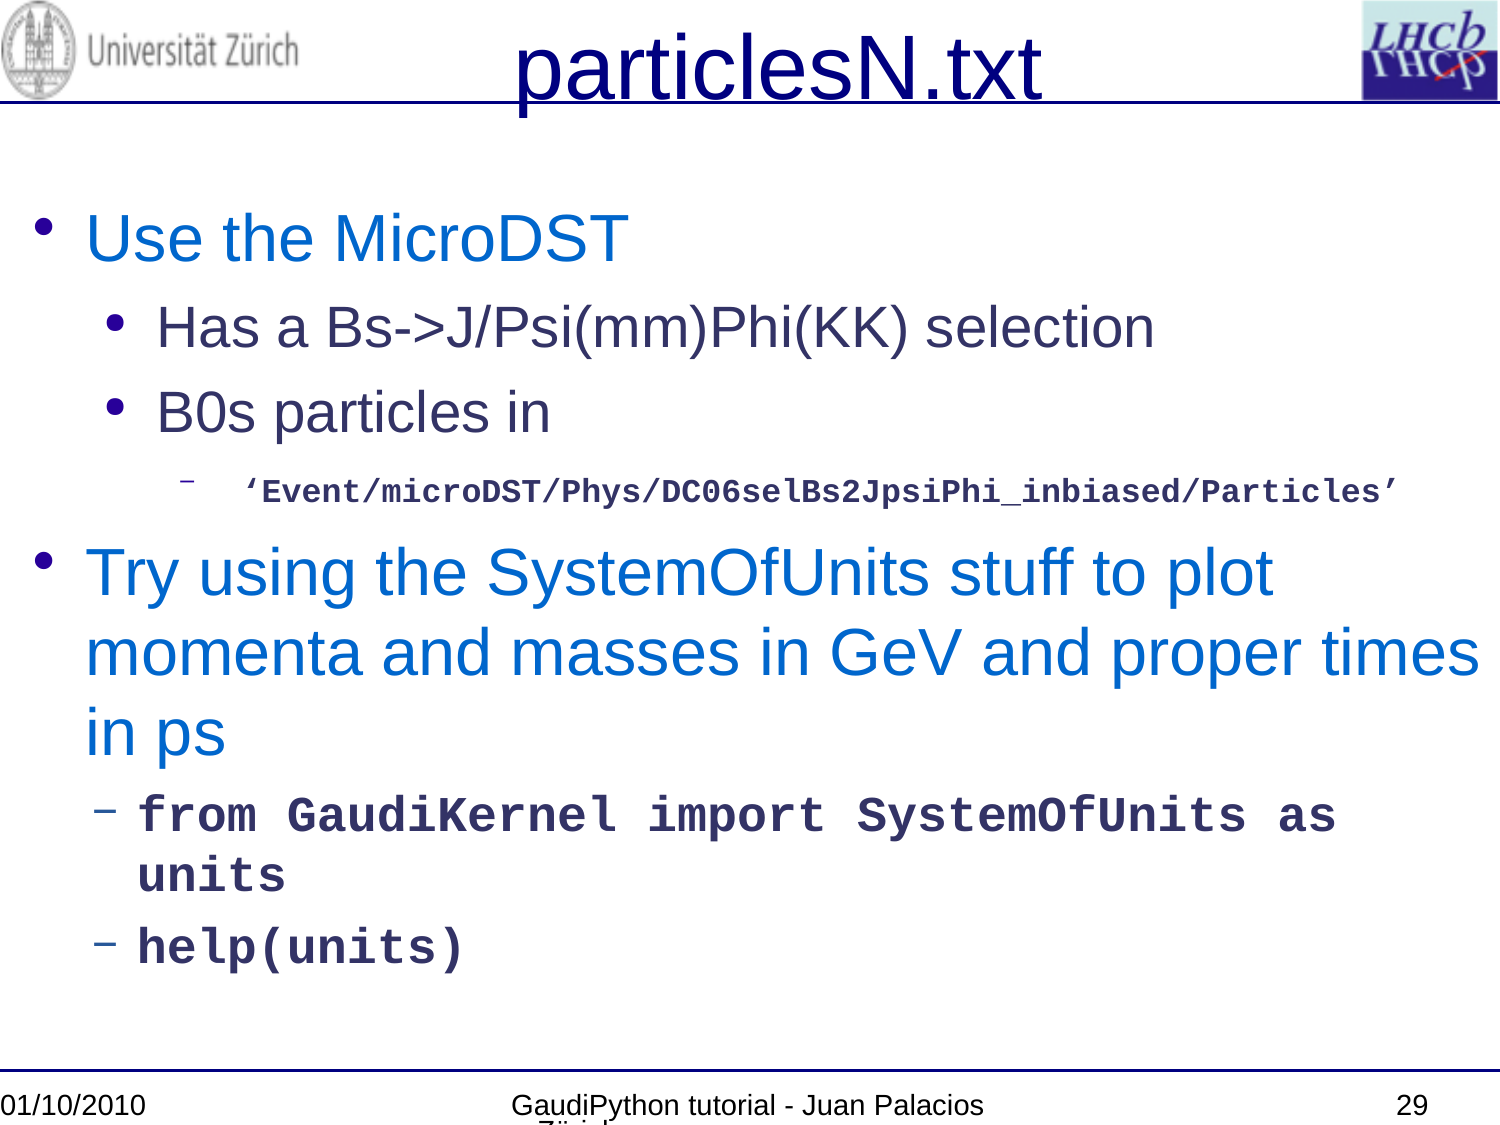

# particlesN.txt
Use the MicroDST
Has a Bs->J/Psi(mm)Phi(KK) selection
B0s particles in
 ‘Event/microDST/Phys/DC06selBs2JpsiPhi_inbiased/Particles’
Try using the SystemOfUnits stuff to plot momenta and masses in GeV and proper times in ps
from GaudiKernel import SystemOfUnits as units
help(units)
01/10/2010
GaudiPython tutorial - Juan Palacios - Zürich
29